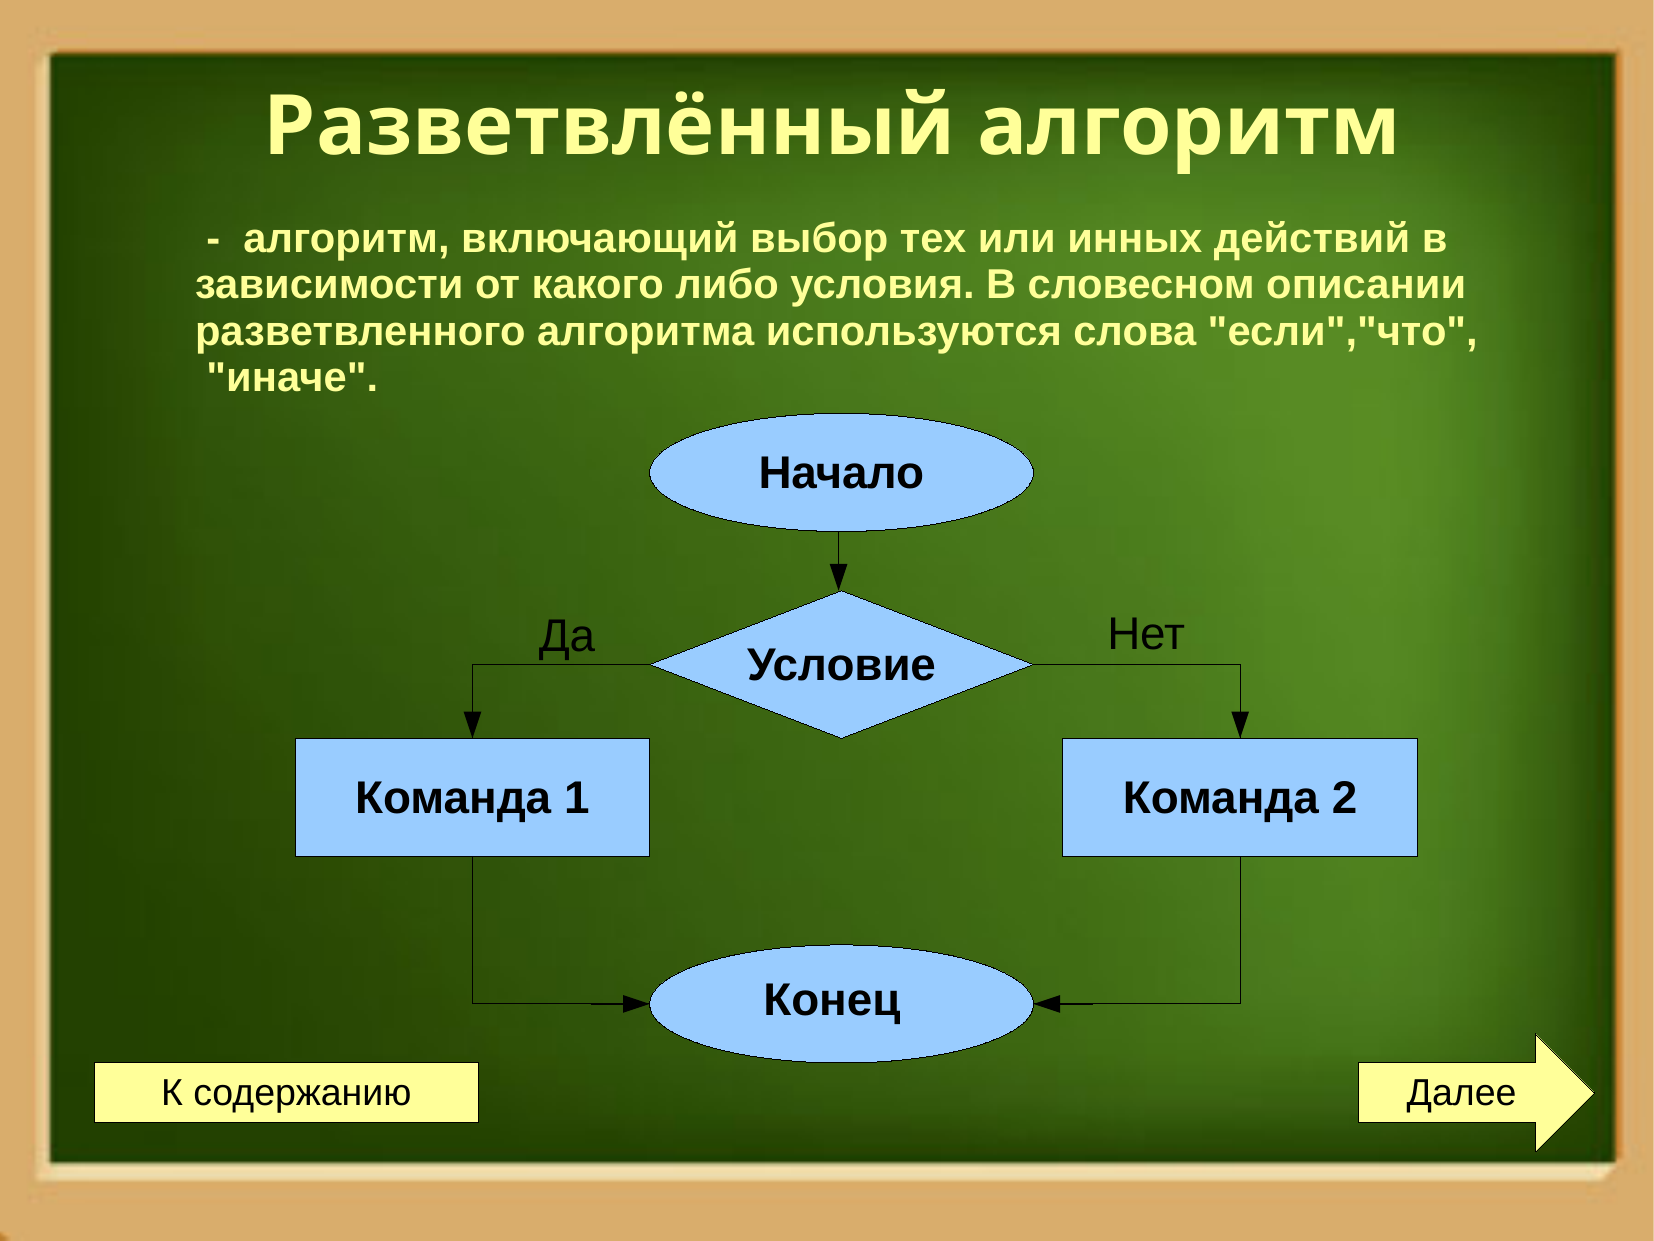

# Разветвлённый алгоритм
 - алгоритм, включающий выбор тех или инных действий в зависимости от какого либо условия. В словесном описании разветвленного алгоритма используются слова "если","что",
 "иначе".
Начало
Условие
Нет
Да
Команда 1
Команда 2
Конец
Далее
К содержанию